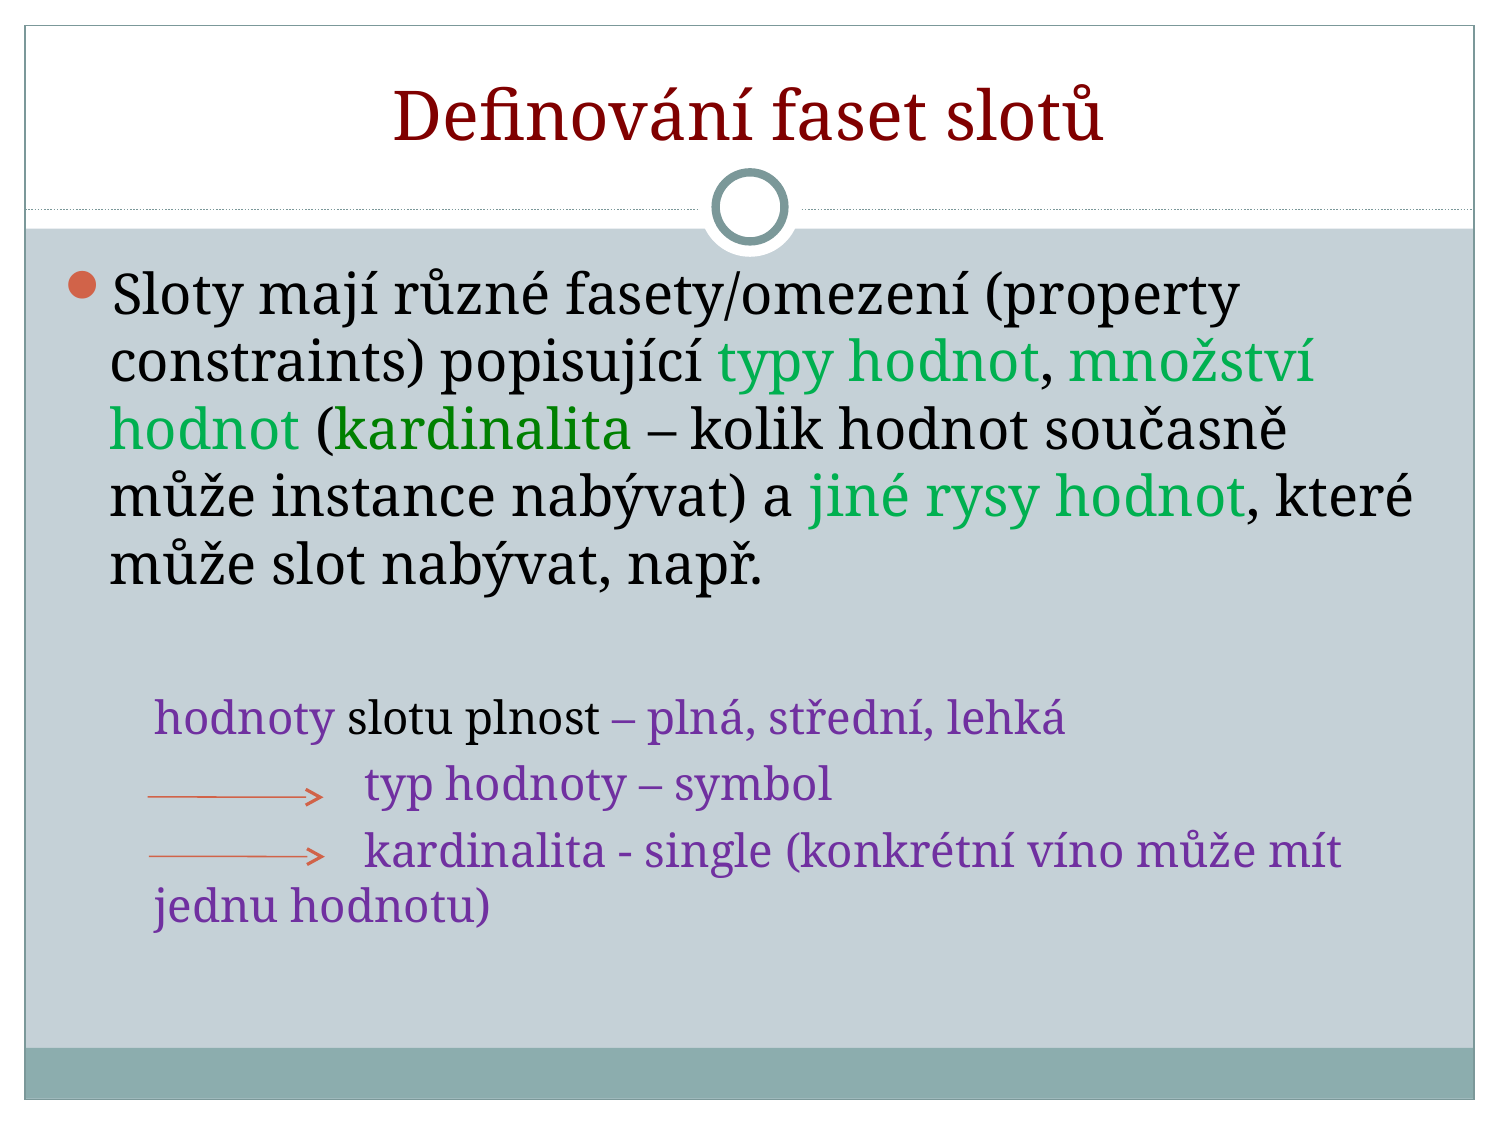

# Definování faset slotů
Sloty mají různé fasety/omezení (property constraints) popisující typy hodnot, množství hodnot (kardinalita – kolik hodnot současně může instance nabývat) a jiné rysy hodnot, které může slot nabývat, např.
hodnoty slotu plnost – plná, střední, lehká
			typ hodnoty – symbol
			kardinalita - single (konkrétní víno může mít jednu hodnotu)